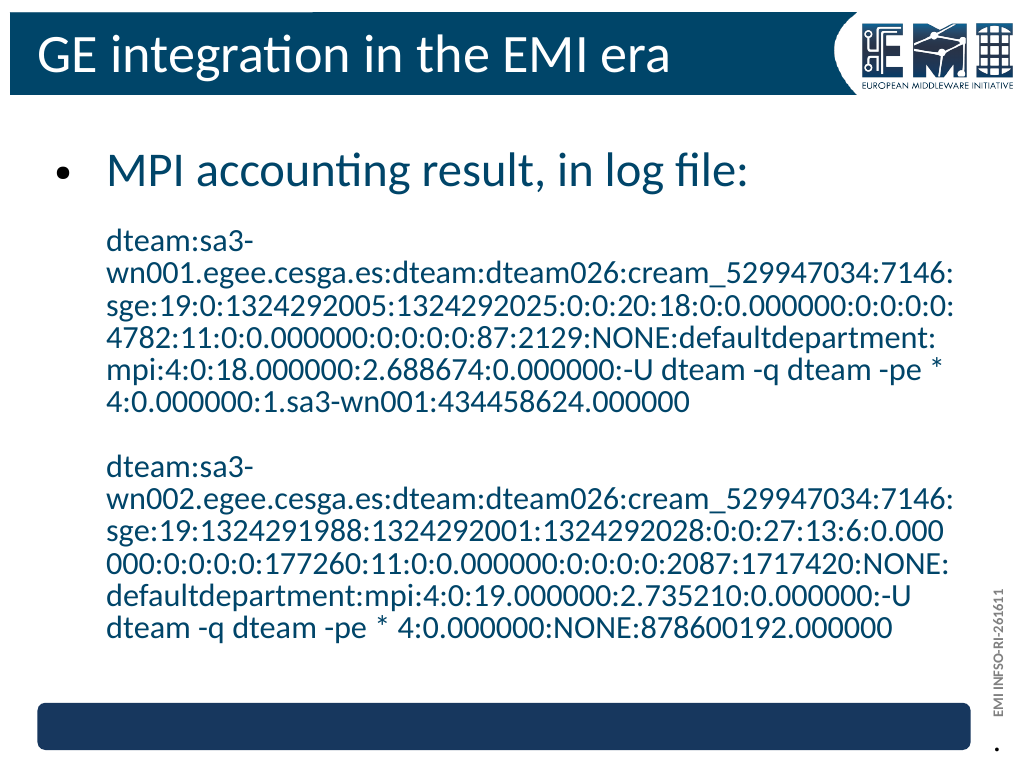

# GE integration in the EMI era
MPI accounting result, in log file:
dteam:sa3-wn001.egee.cesga.es:dteam:dteam026:cream_529947034:7146:sge:19:0:1324292005:1324292025:0:0:20:18:0:0.000000:0:0:0:0:4782:11:0:0.000000:0:0:0:0:87:2129:NONE:defaultdepartment:mpi:4:0:18.000000:2.688674:0.000000:-U dteam -q dteam -pe * 4:0.000000:1.sa3-wn001:434458624.000000
dteam:sa3-wn002.egee.cesga.es:dteam:dteam026:cream_529947034:7146:sge:19:1324291988:1324292001:1324292028:0:0:27:13:6:0.000000:0:0:0:0:177260:11:0:0.000000:0:0:0:0:2087:1717420:NONE:defaultdepartment:mpi:4:0:19.000000:2.735210:0.000000:-U dteam -q dteam -pe * 4:0.000000:NONE:878600192.000000